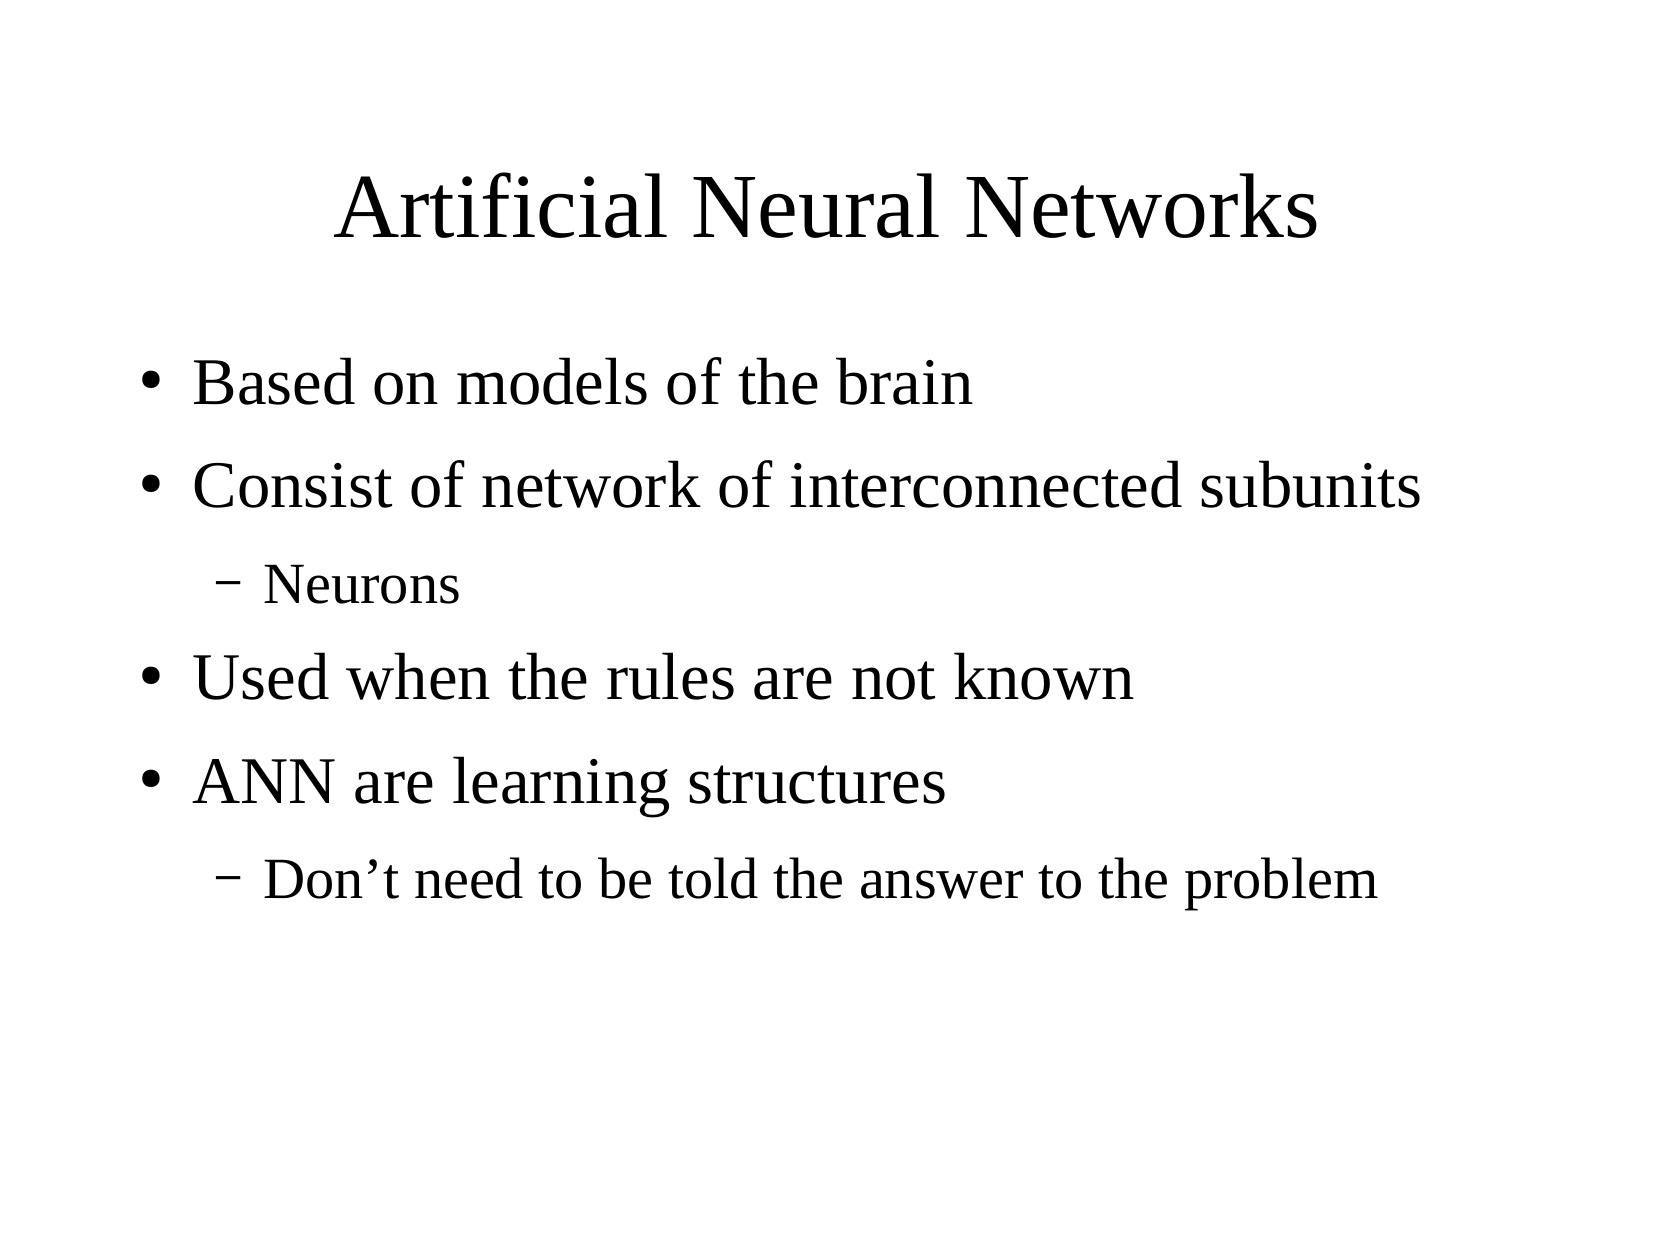

# Artificial Neural Networks
Based on models of the brain
Consist of network of interconnected subunits
Neurons
Used when the rules are not known
ANN are learning structures
Don’t need to be told the answer to the problem